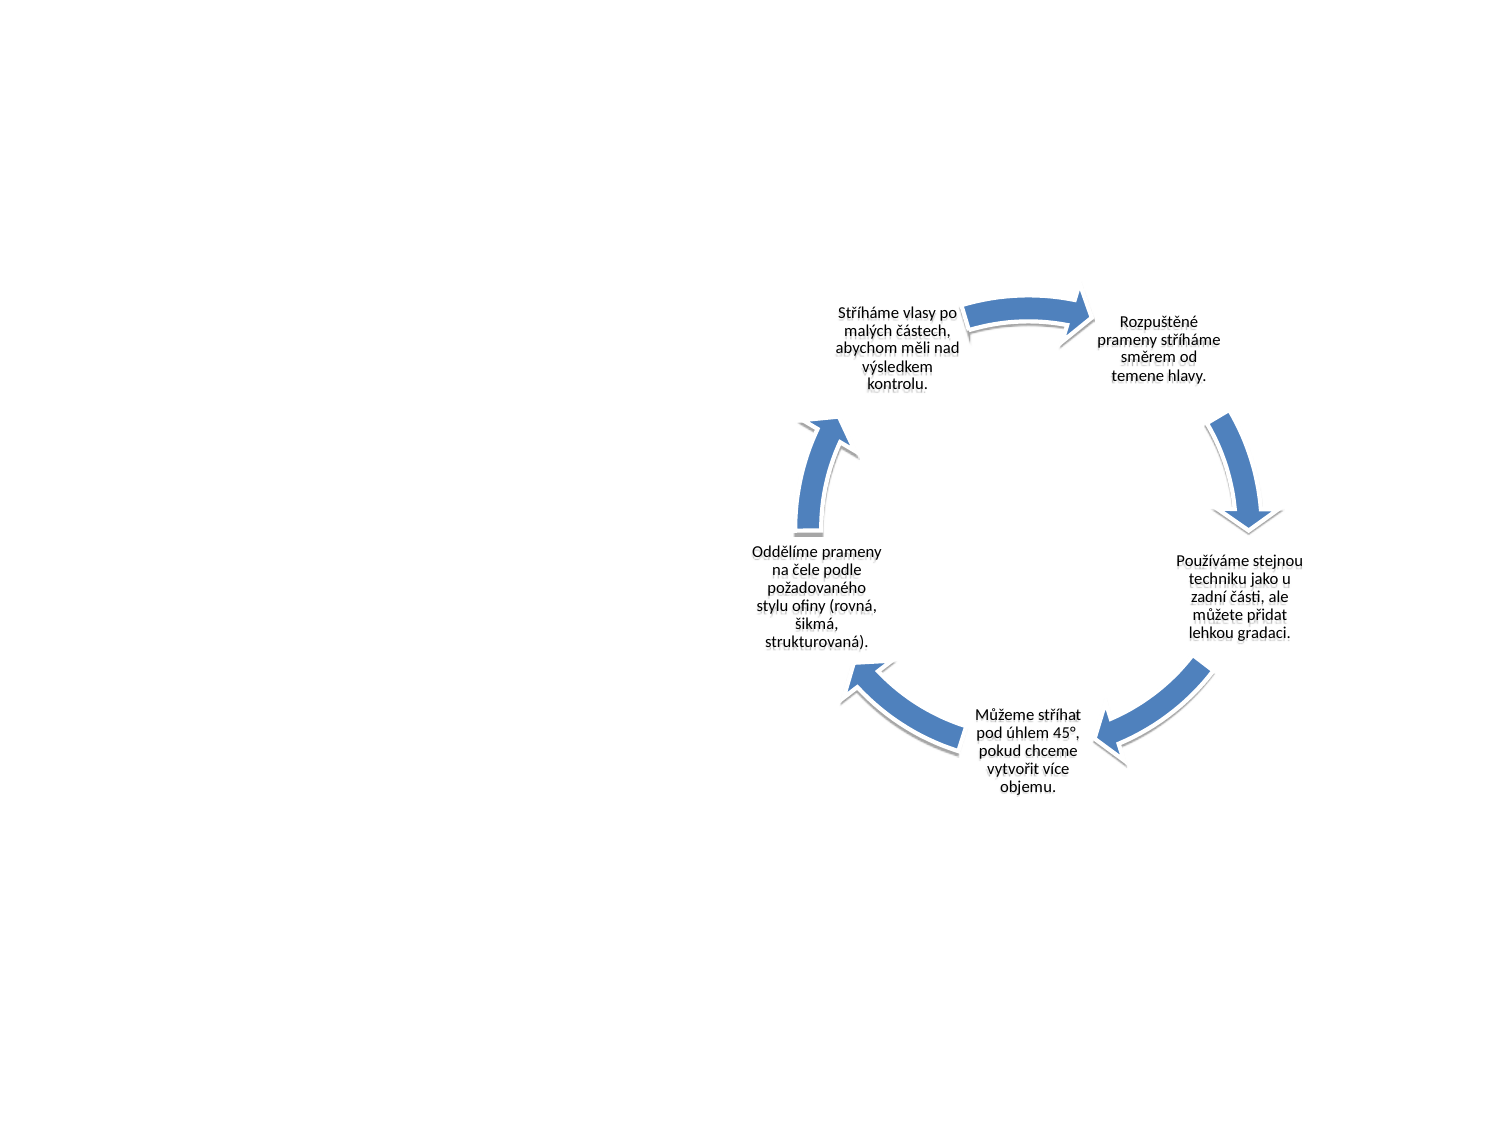

# 4. Vrchní část (koruna) + Úprava ofiny
Stříháme vlasy po malých částech, abychom měli nad výsledkem kontrolu.
Rozpuštěné prameny stříháme směrem od temene hlavy.
Oddělíme prameny na čele podle požadovaného stylu ofiny (rovná, šikmá, strukturovaná).
Používáme stejnou techniku jako u zadní části, ale můžete přidat lehkou gradaci.
Můžeme stříhat pod úhlem 45°, pokud chceme vytvořit více objemu.